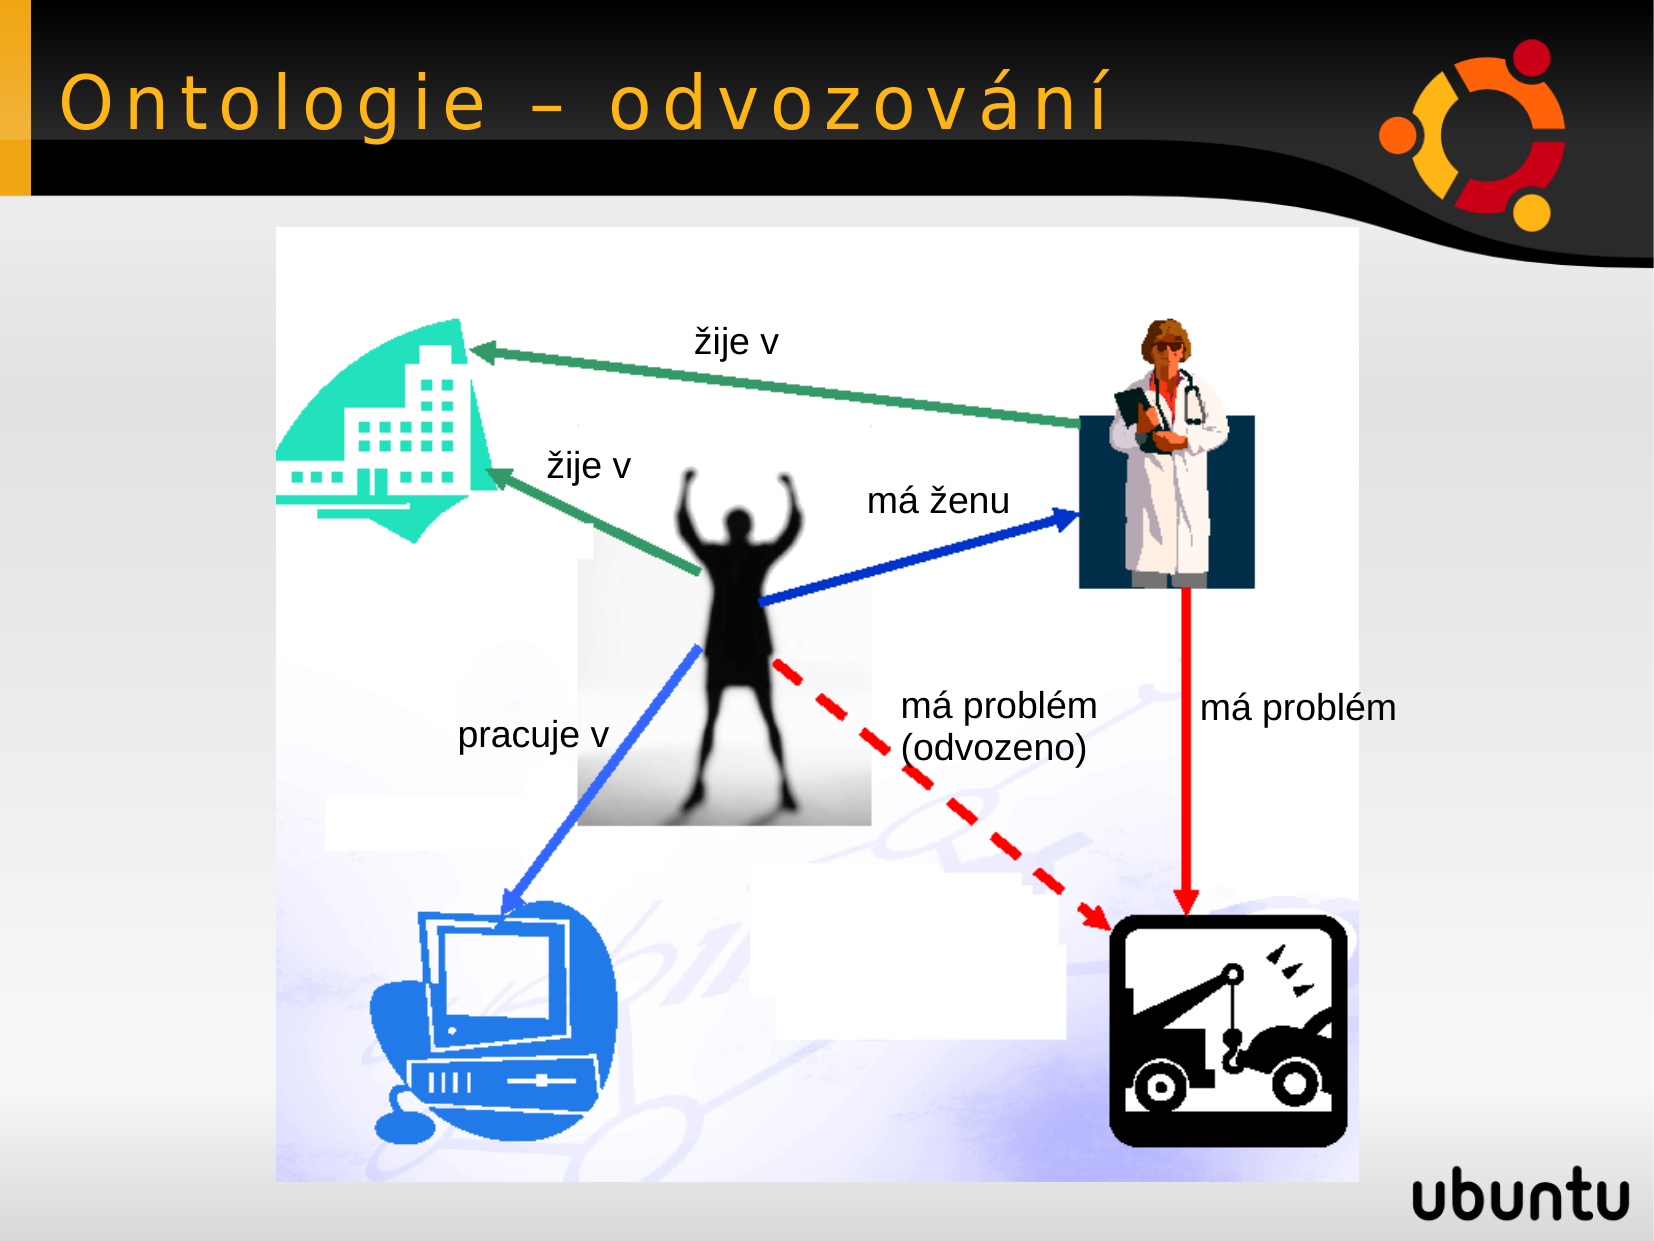

# Ontologie – odvozování
žije v
žije v
má ženu
má problém
(odvozeno)
má problém
pracuje v